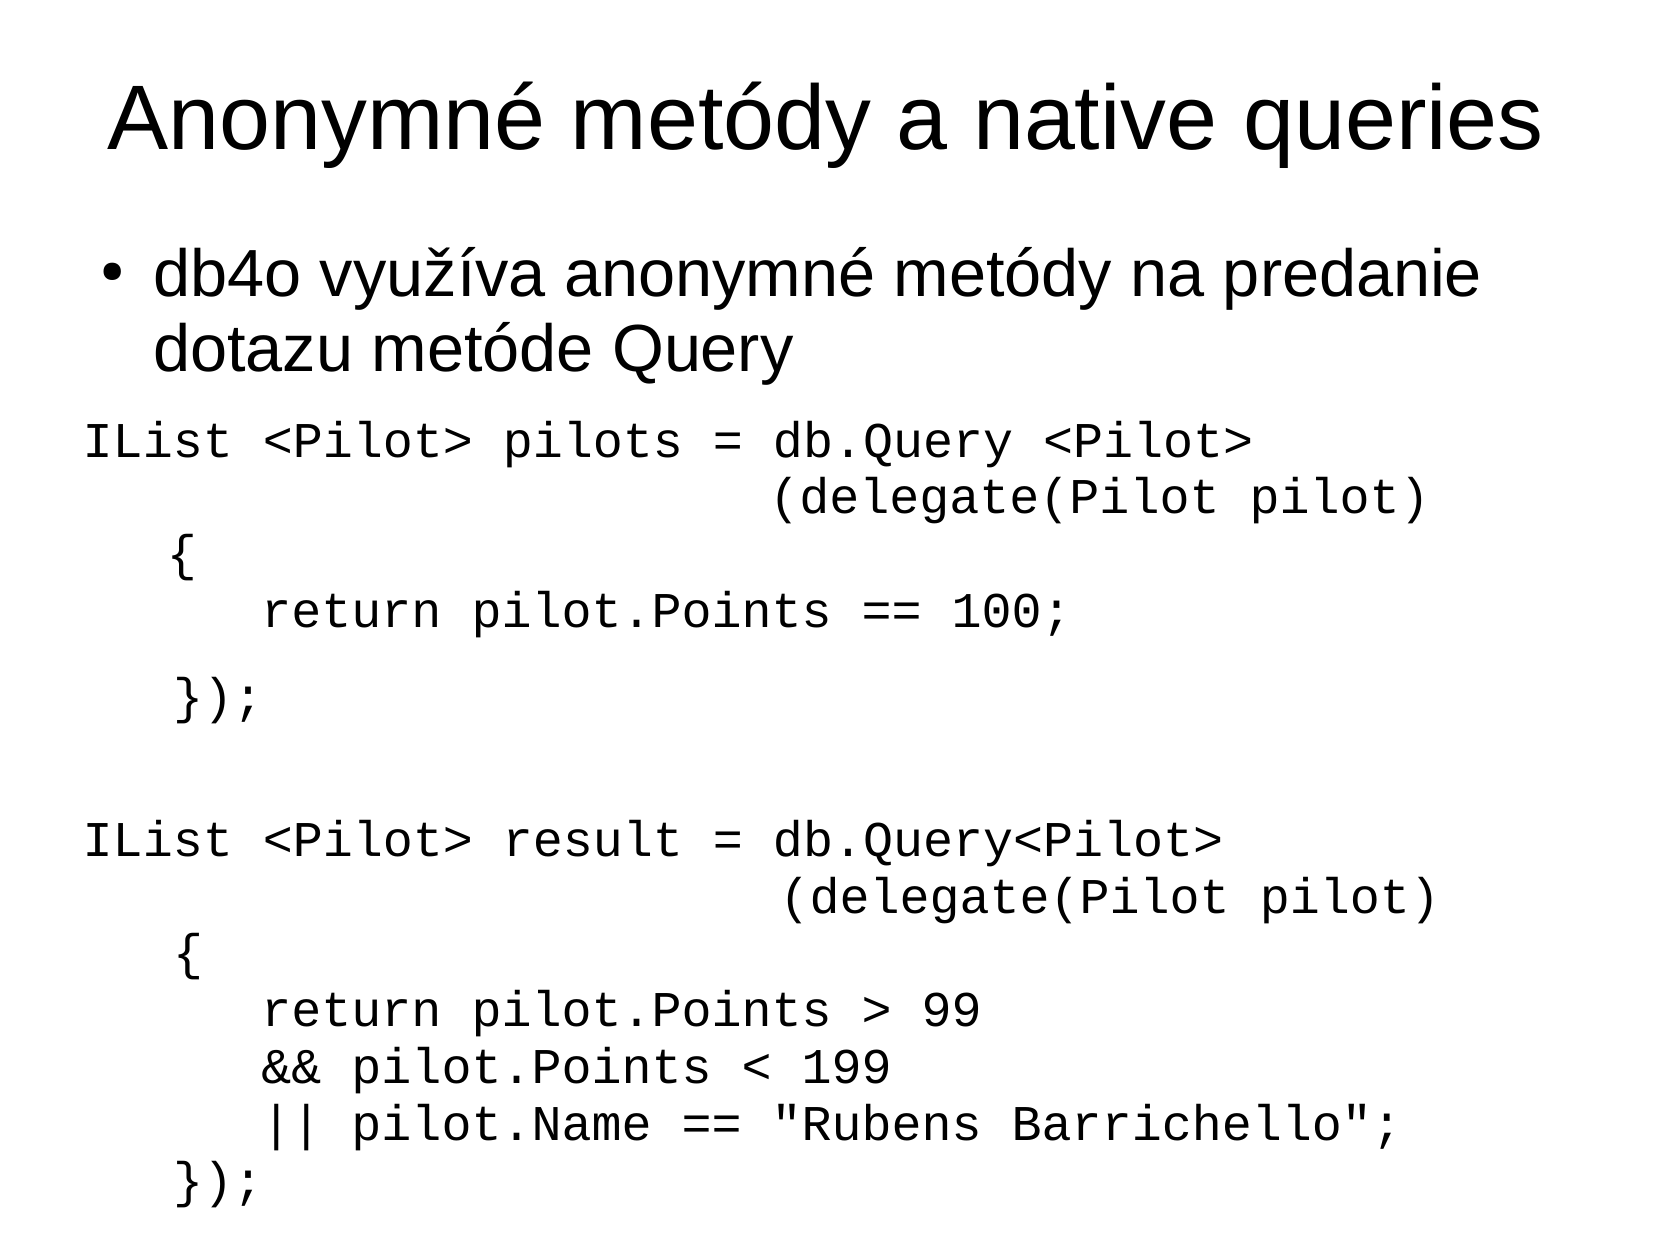

# Anonymné metódy a native queries
db4o využíva anonymné metódy na predanie dotazu metóde Query
IList <Pilot> pilots = db.Query <Pilot>
(delegate(Pilot pilot)
{
return pilot.Points == 100;
});
IList <Pilot> result = db.Query<Pilot>
(delegate(Pilot pilot)
{
return pilot.Points > 99
&& pilot.Points < 199
|| pilot.Name == "Rubens Barrichello";
});